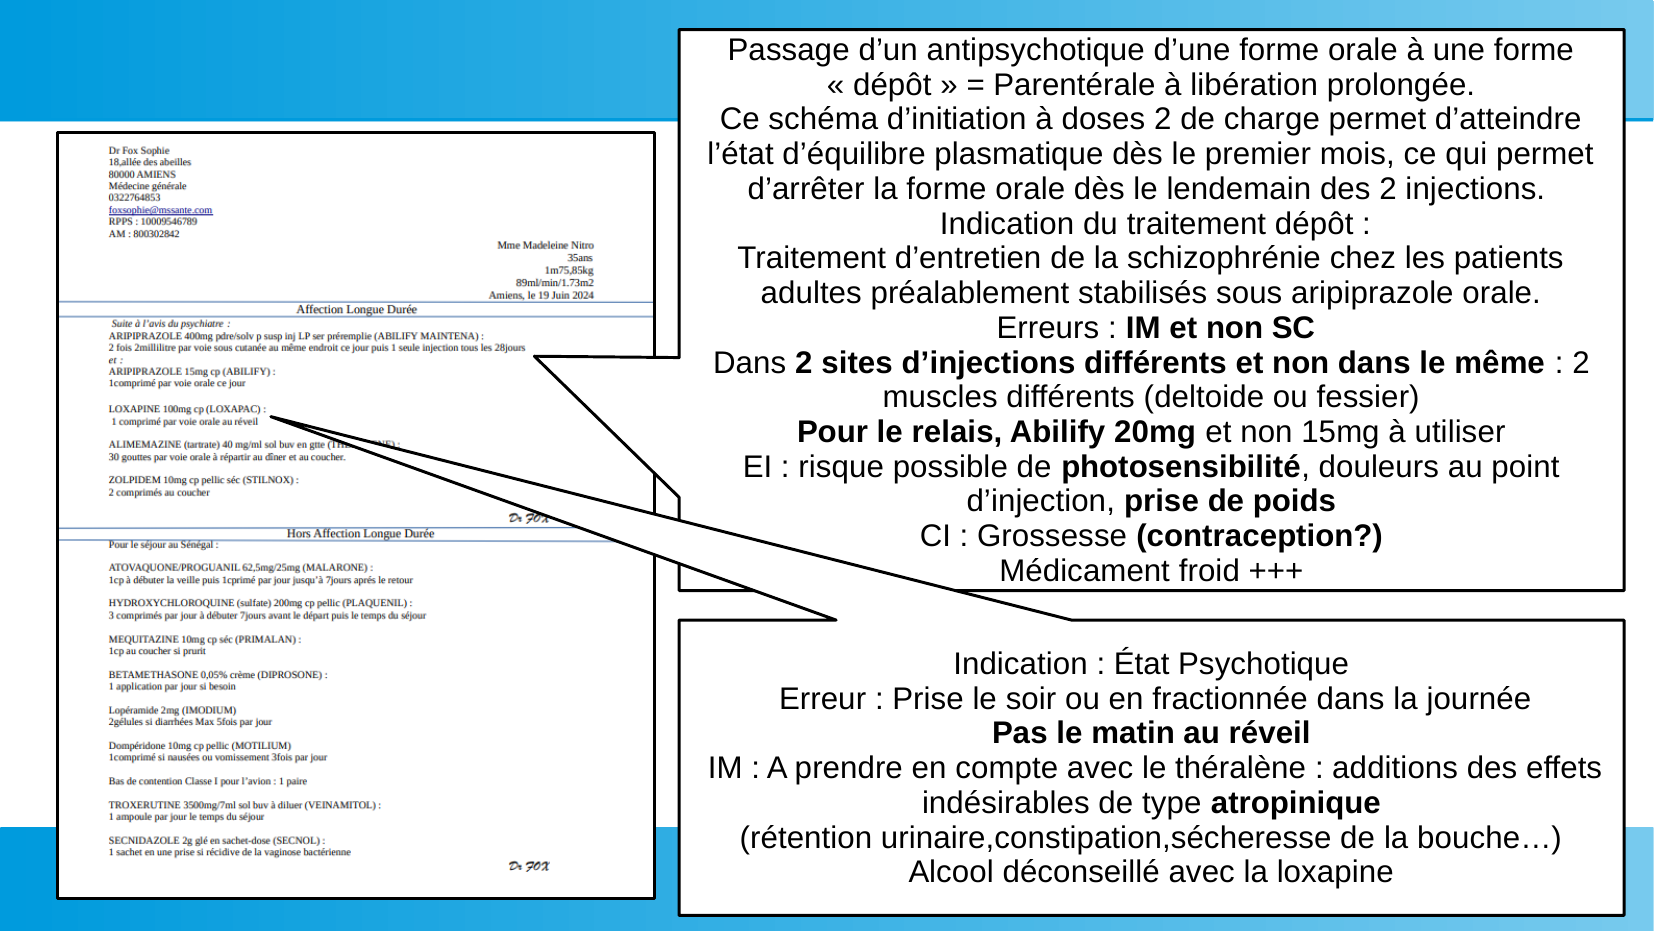

# Juin 2024
Passage d’un antipsychotique d’une forme orale à une forme « dépôt » = Parentérale à libération prolongée.
Ce schéma d’initiation à doses 2 de charge permet d’atteindre l’état d’équilibre plasmatique dès le premier mois, ce qui permet d’arrêter la forme orale dès le lendemain des 2 injections.
 Indication du traitement dépôt :
Traitement d’entretien de la schizophrénie chez les patients adultes préalablement stabilisés sous aripiprazole orale.
 Erreurs : IM et non SC
Dans 2 sites d’injections différents et non dans le même : 2 muscles différents (deltoide ou fessier)
Pour le relais, Abilify 20mg et non 15mg à utiliser
EI : risque possible de photosensibilité, douleurs au point d’injection, prise de poids
CI : Grossesse (contraception?)
Médicament froid +++
Indication : État Psychotique
 Erreur : Prise le soir ou en fractionnée dans la journée
Pas le matin au réveil
 IM : A prendre en compte avec le théralène : additions des effets indésirables de type atropinique
(rétention urinaire,constipation,sécheresse de la bouche…)
Alcool déconseillé avec la loxapine
28